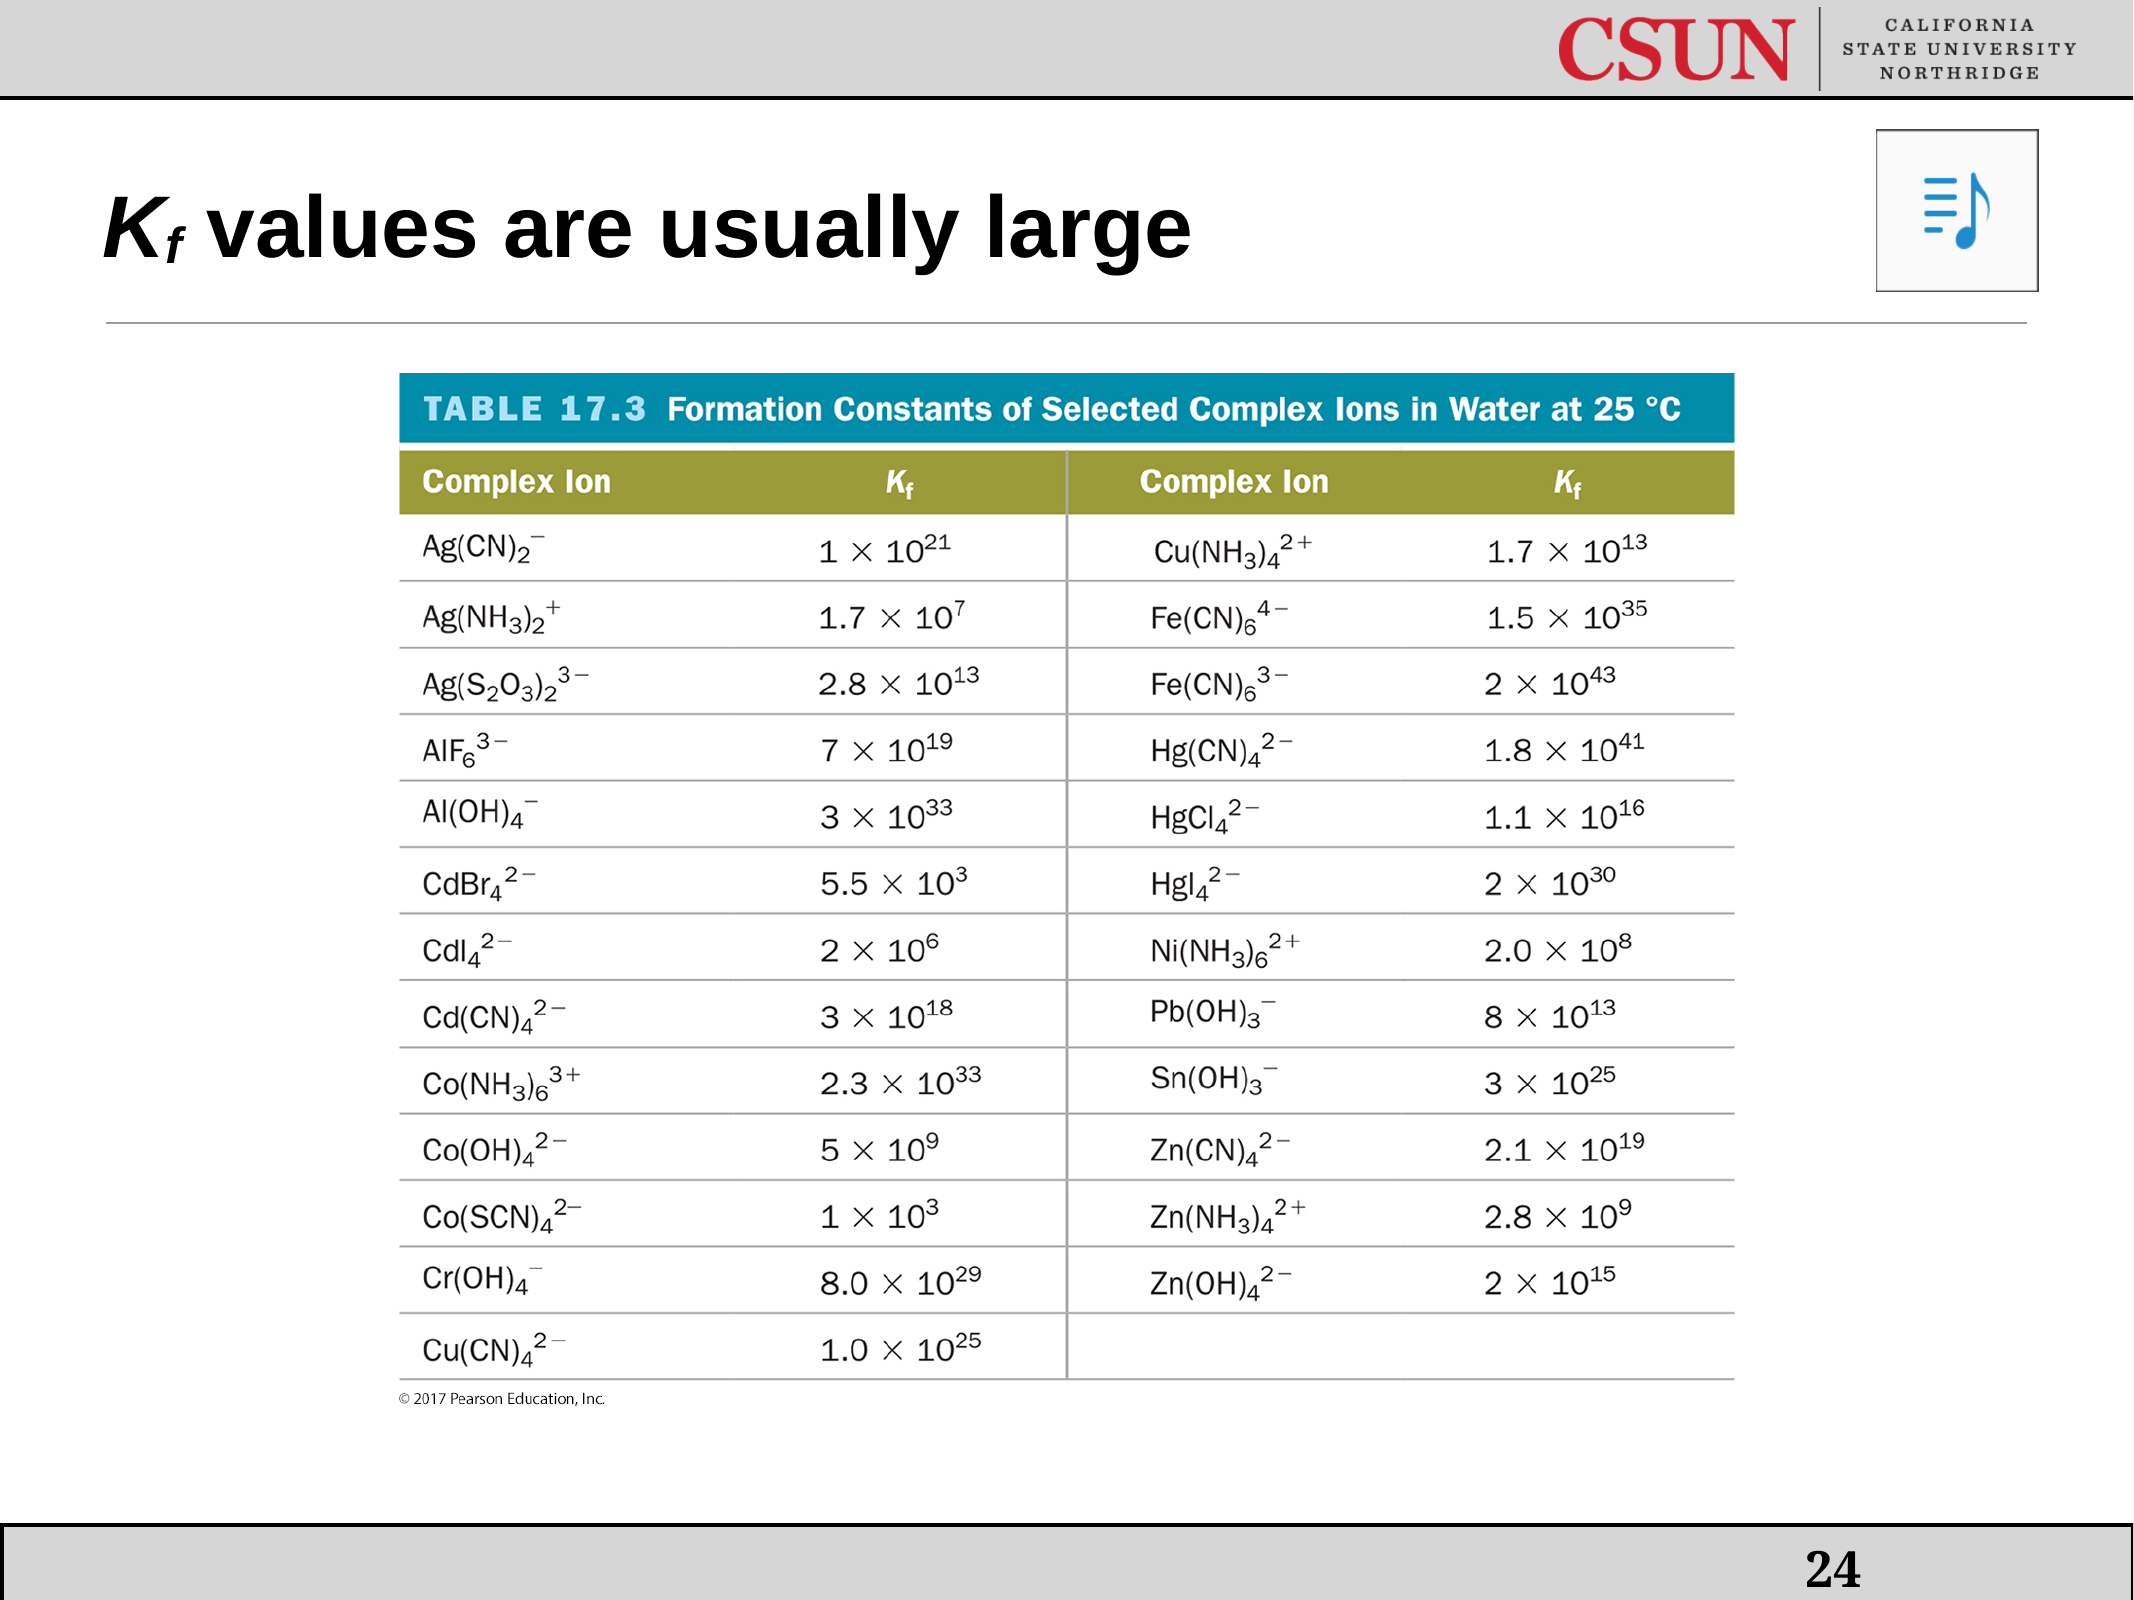

# Kf values are usually large
24